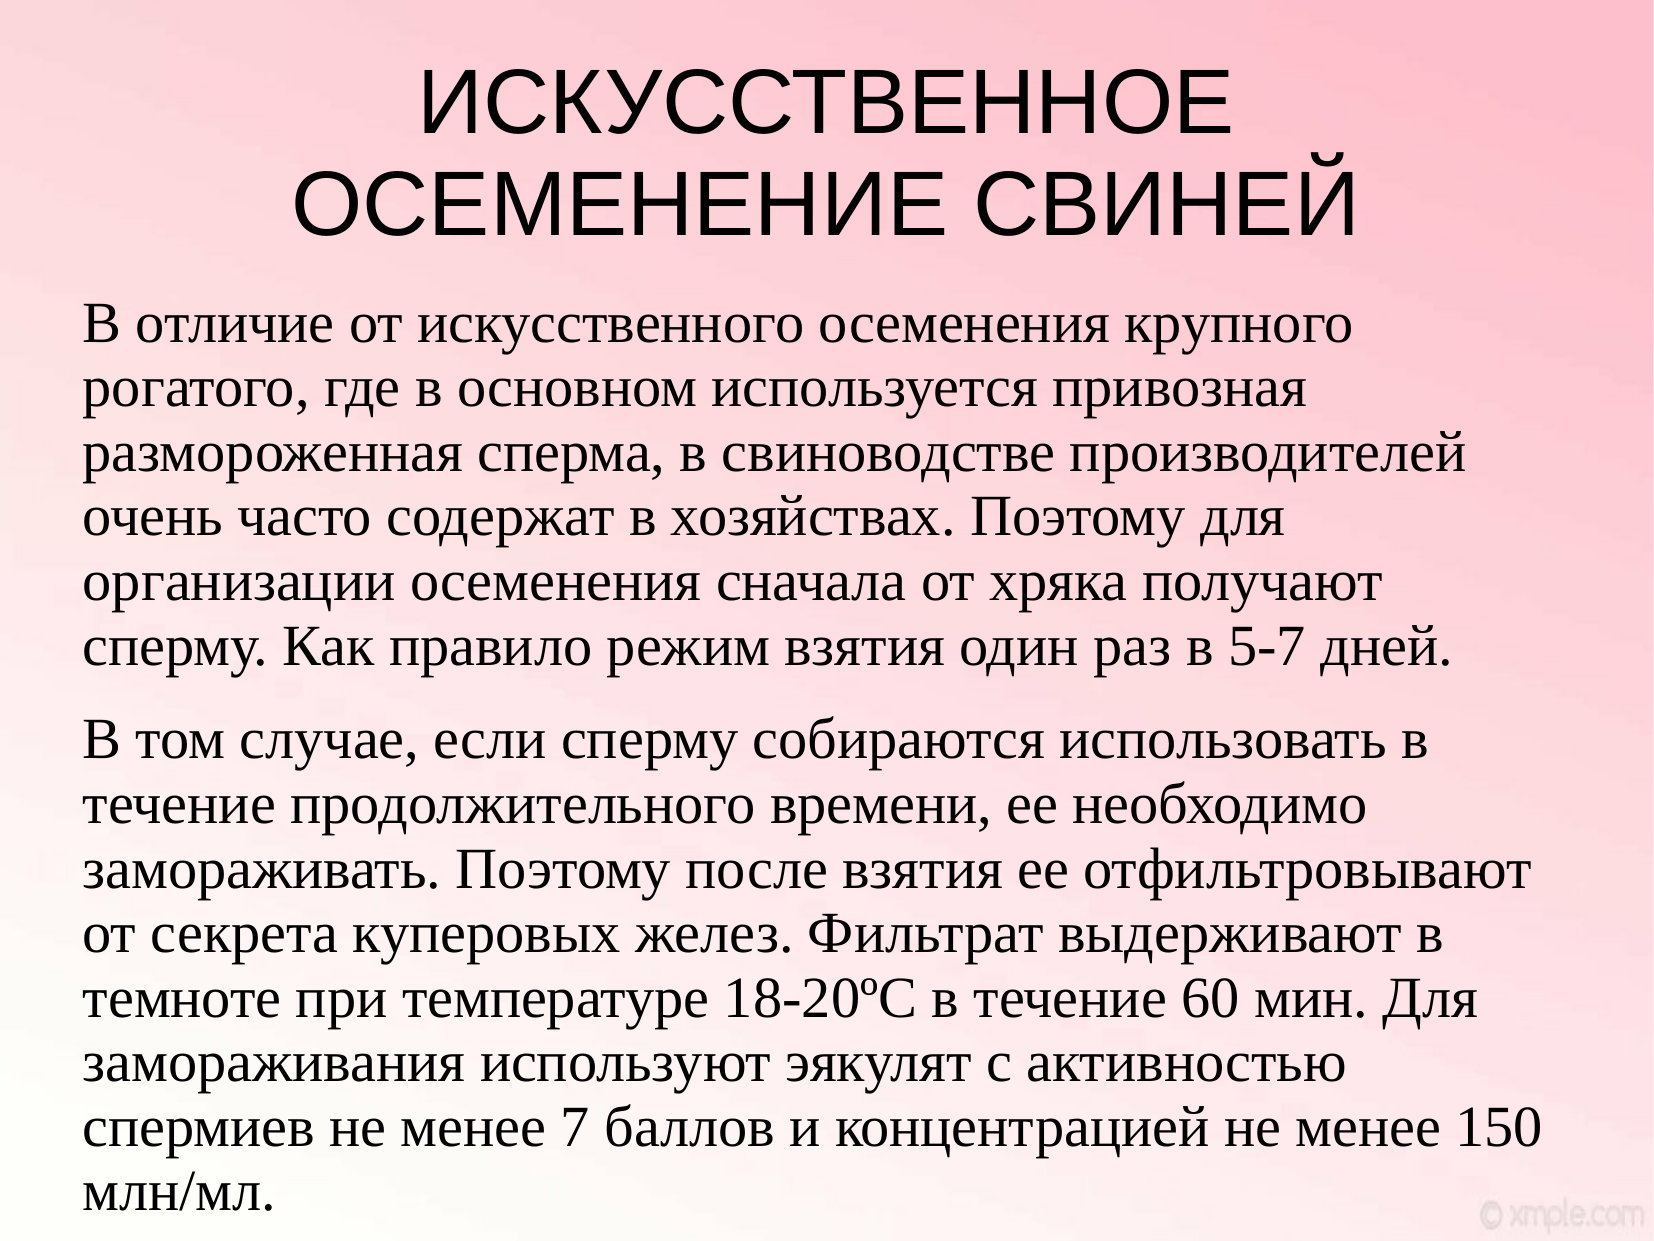

# ИСКУССТВЕННОЕ ОСЕМЕНЕНИЕ СВИНЕЙ
В отличие от искусственного осеменения крупного рогатого, где в основном используется привозная размороженная сперма, в свиноводстве производителей очень часто содержат в хозяйствах. Поэтому для организации осеменения сначала от хряка получают сперму. Как правило режим взятия один раз в 5-7 дней.
В том случае, если сперму собираются использовать в течение продолжительного времени, ее необходимо замораживать. Поэтому после взятия ее отфильтровывают от секрета куперовых желез. Фильтрат выдерживают в темноте при температуре 18-20ºС в течение 60 мин. Для замораживания используют эякулят с активностью спермиев не менее 7 баллов и концентрацией не менее 150 млн/мл.